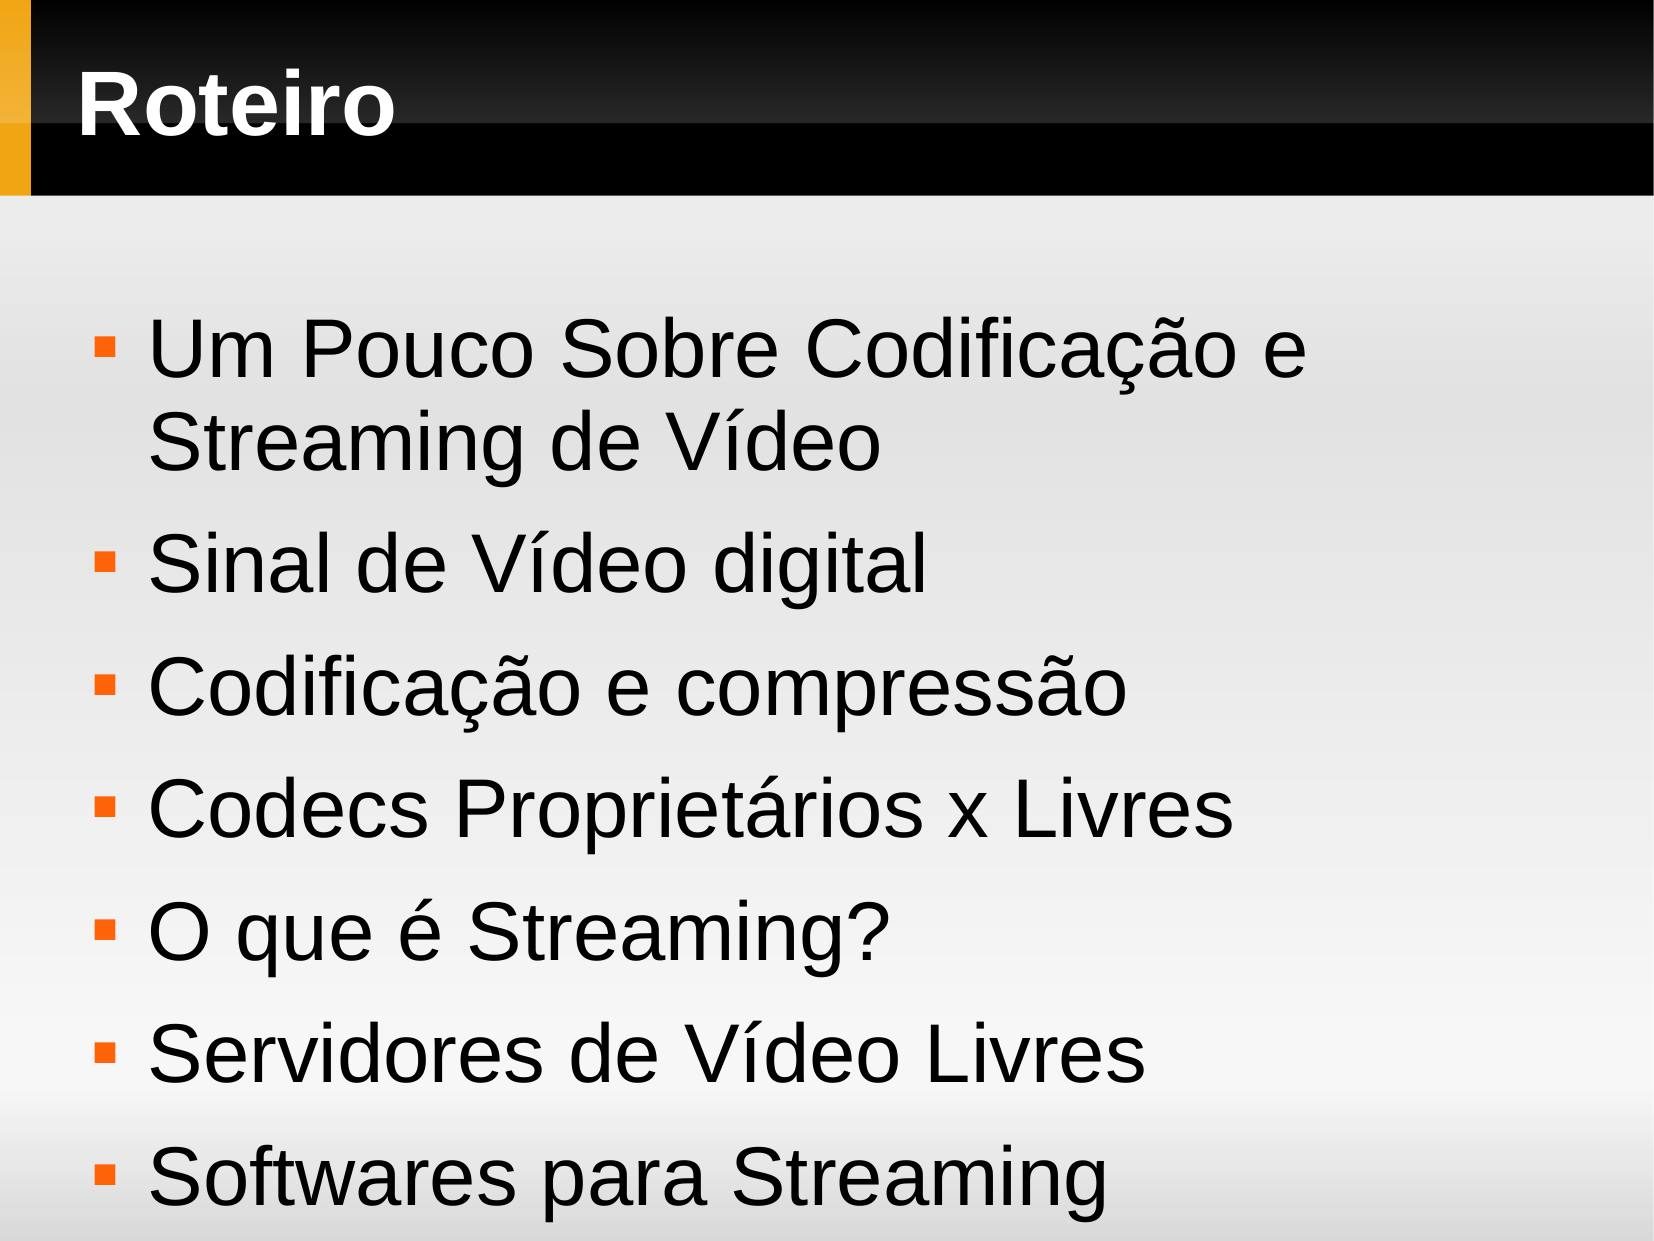

# Roteiro
Um Pouco Sobre Codificação e Streaming de Vídeo
Sinal de Vídeo digital
Codificação e compressão
Codecs Proprietários x Livres
O que é Streaming?
Servidores de Vídeo Livres
Softwares para Streaming